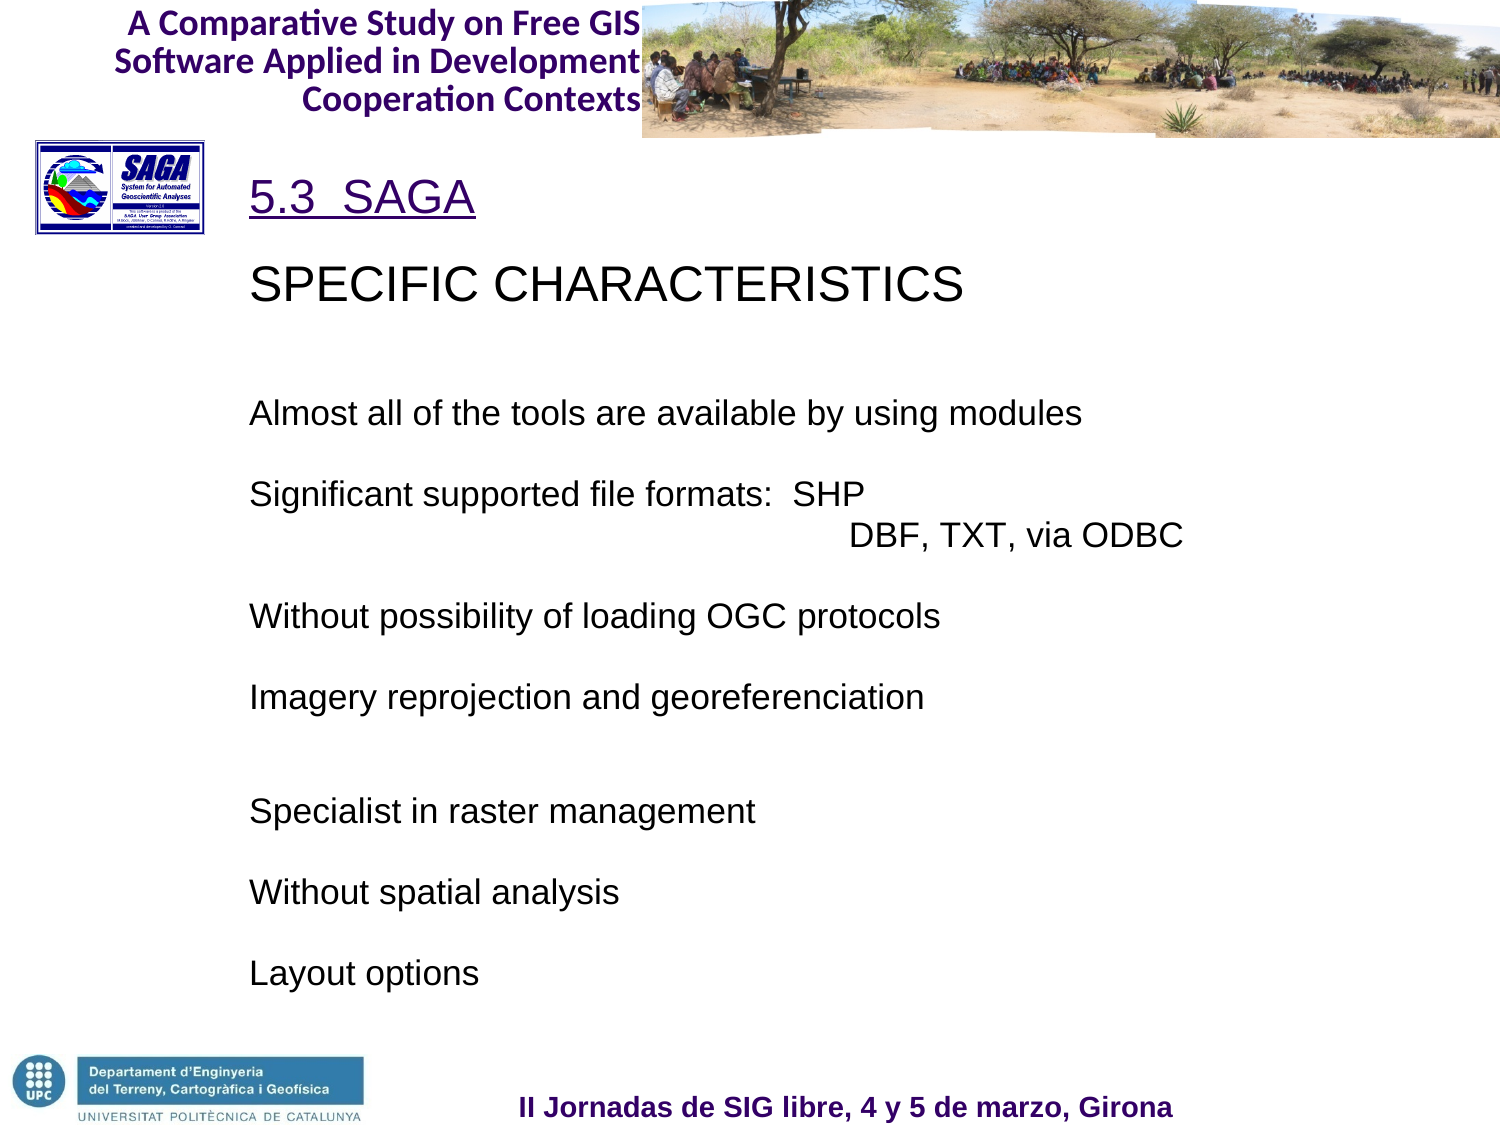

# 5.3 SAGA
SPECIFIC CHARACTERISTICS
Almost all of the tools are available by using modules
Significant supported file formats: SHP
					DBF, TXT, via ODBC
Without possibility of loading OGC protocols
Imagery reprojection and georeferenciation
Specialist in raster management
Without spatial analysis
Layout options
II Jornadas de SIG libre, 4 y 5 de marzo, Girona